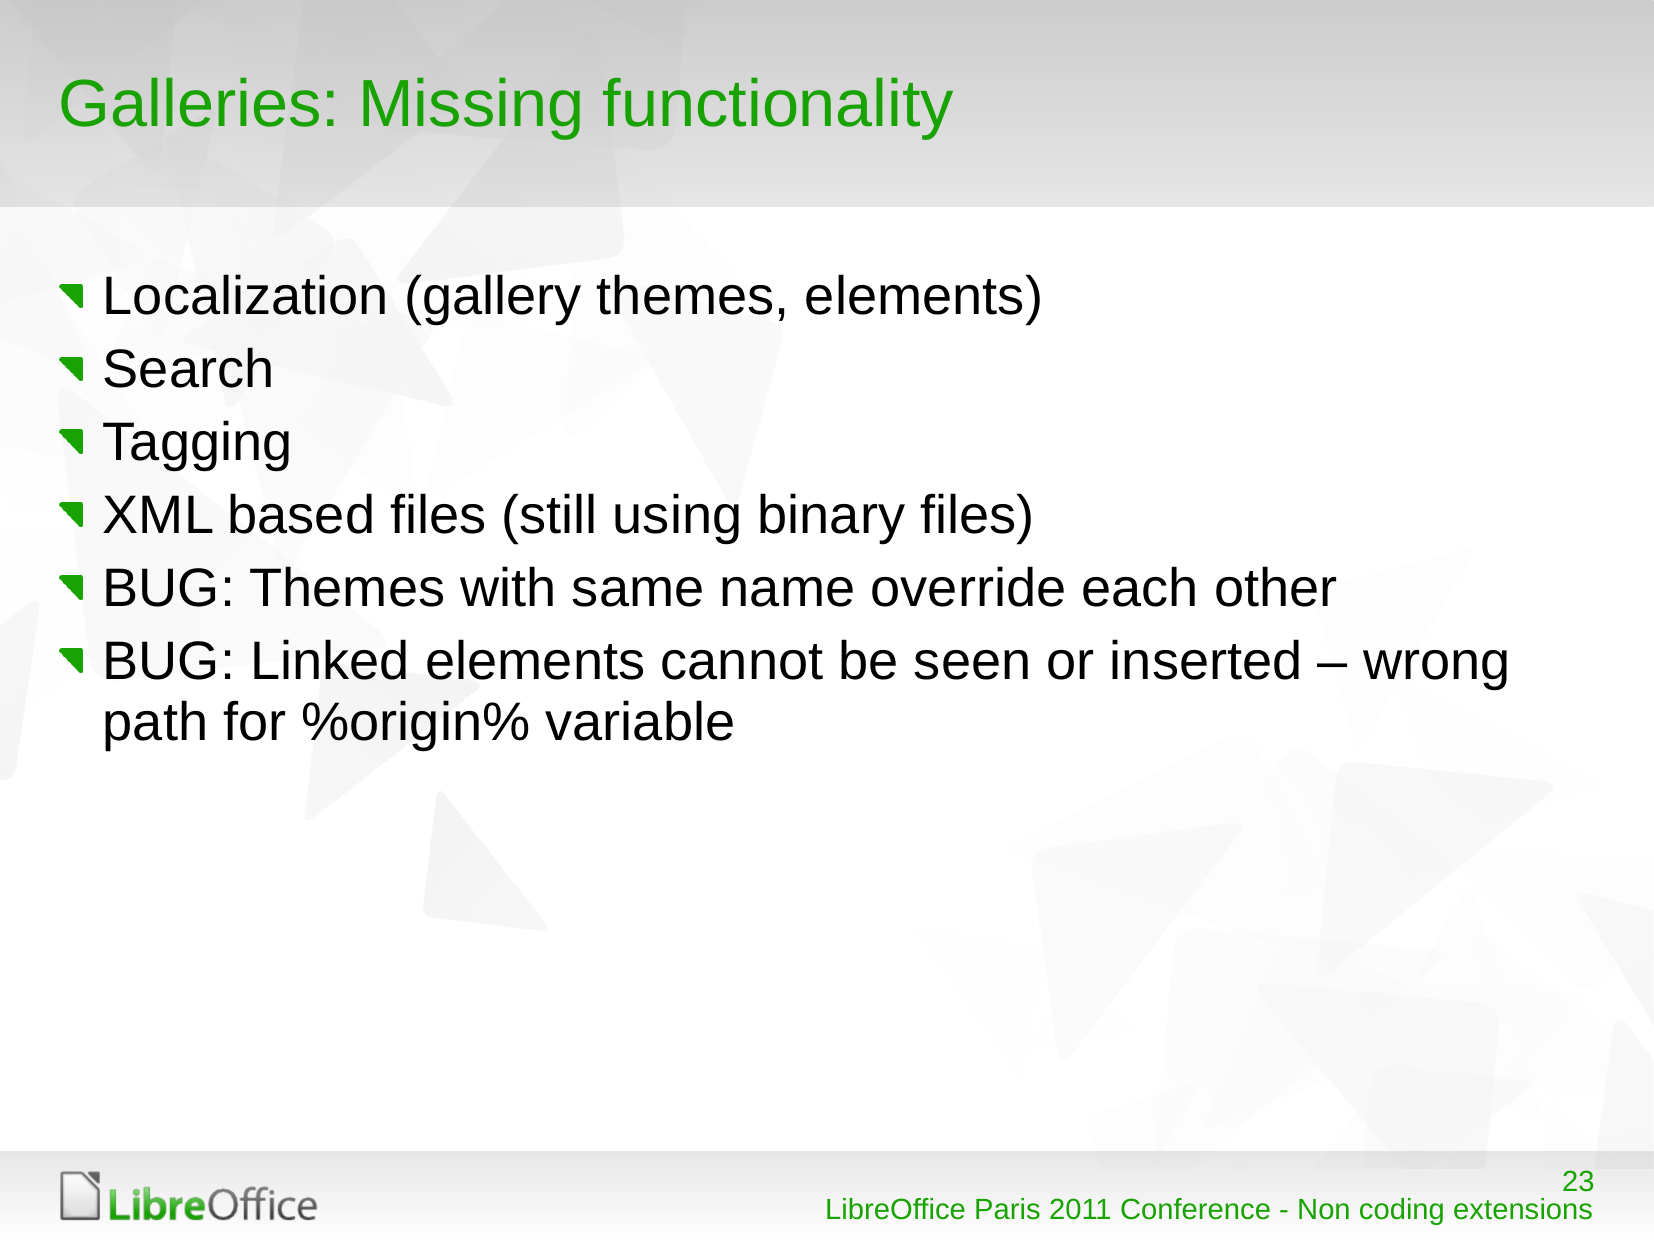

# Galleries: Missing functionality
Localization (gallery themes, elements)
Search
Tagging
XML based files (still using binary files)
BUG: Themes with same name override each other
BUG: Linked elements cannot be seen or inserted – wrong path for %origin% variable
23
LibreOffice Paris 2011 Conference - Non coding extensions